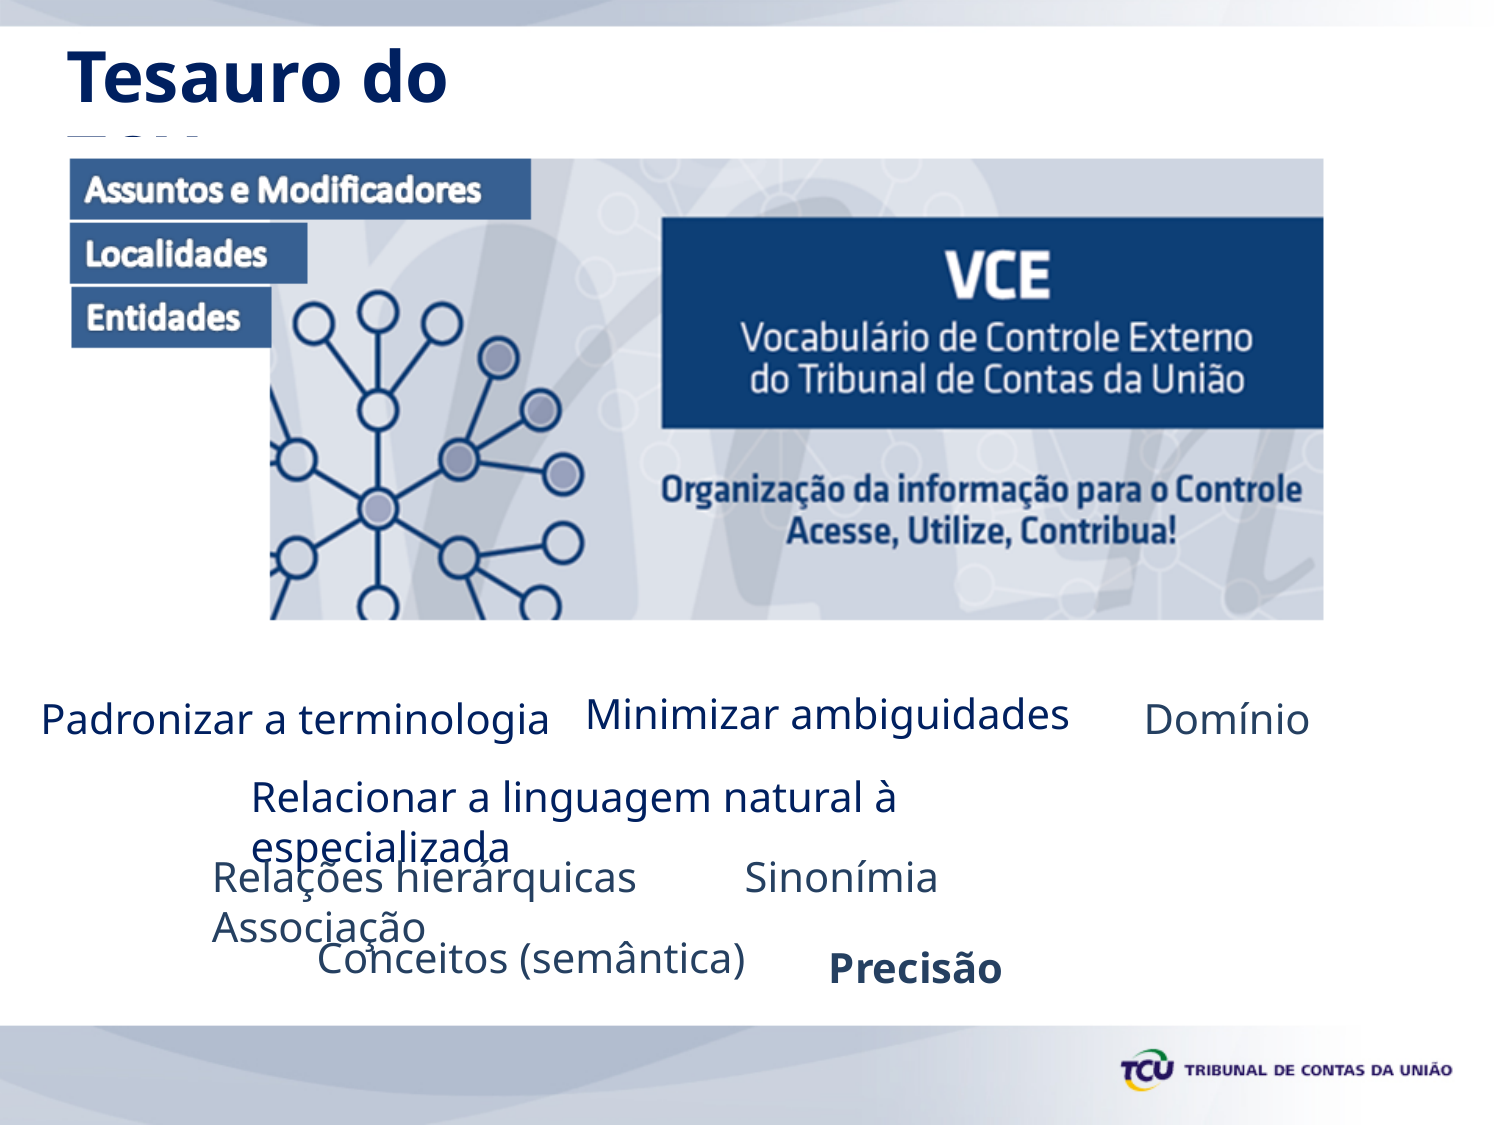

Tesauro do TCU
Minimizar ambiguidades
Domínio
Padronizar a terminologia
Relacionar a linguagem natural à especializada
Relações hierárquicas Sinonímia Associação
Conceitos (semântica)
Precisão